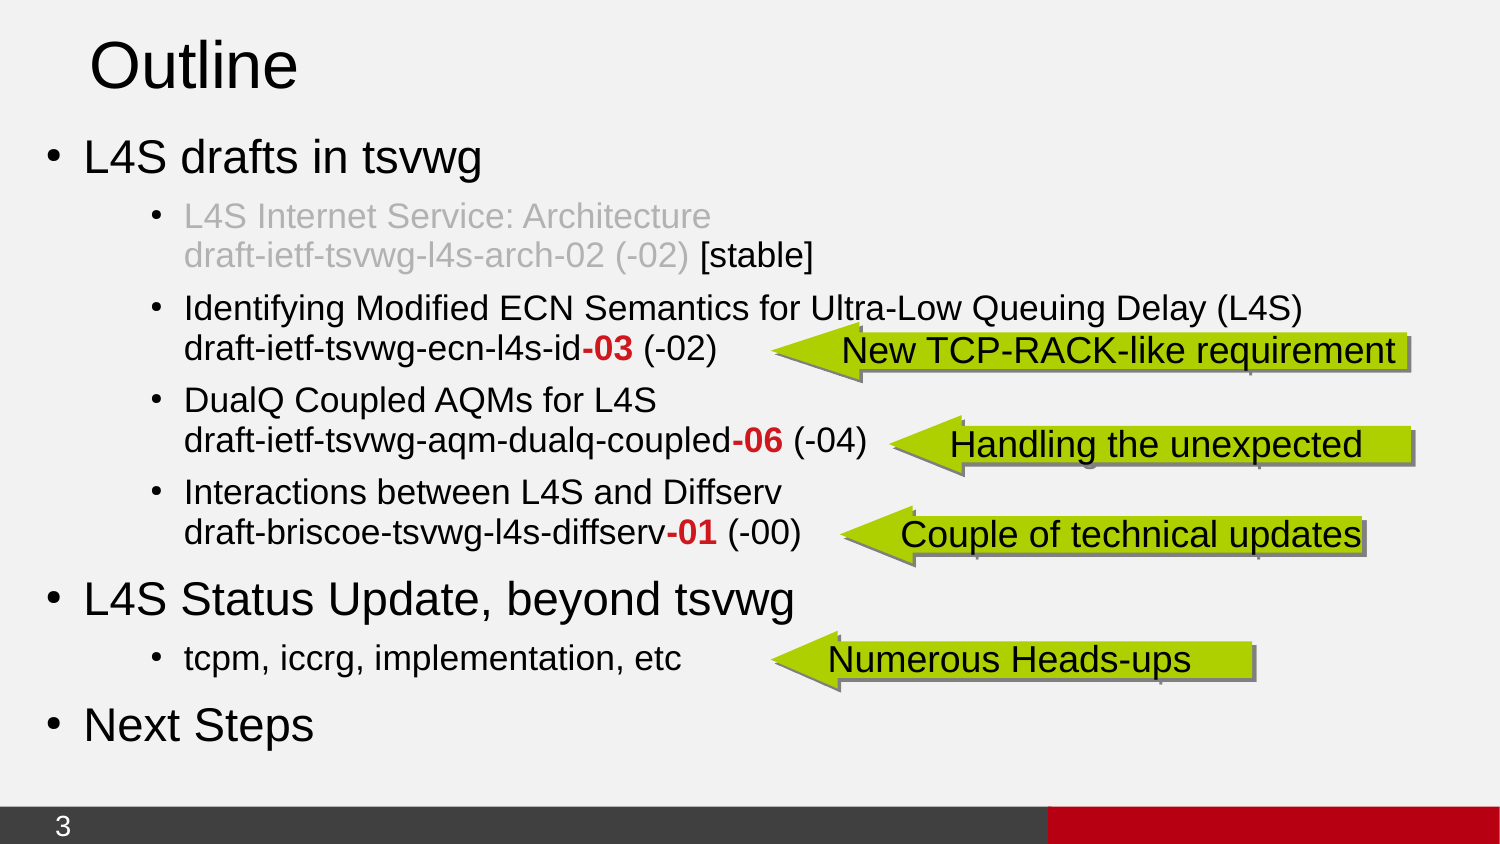

# Outline
L4S drafts in tsvwg
L4S Internet Service: Architecture
draft-ietf-tsvwg-l4s-arch-02 (-02) [stable]
Identifying Modified ECN Semantics for Ultra-Low Queuing Delay (L4S)
draft-ietf-tsvwg-ecn-l4s-id-03 (-02)
DualQ Coupled AQMs for L4S
draft-ietf-tsvwg-aqm-dualq-coupled-06 (-04)
Interactions between L4S and Diffserv
draft-briscoe-tsvwg-l4s-diffserv-01 (-00)
L4S Status Update, beyond tsvwg
tcpm, iccrg, implementation, etc
Next Steps
New TCP-RACK-like requirement
Handling the unexpected
Couple of technical updates
Numerous Heads-ups
3